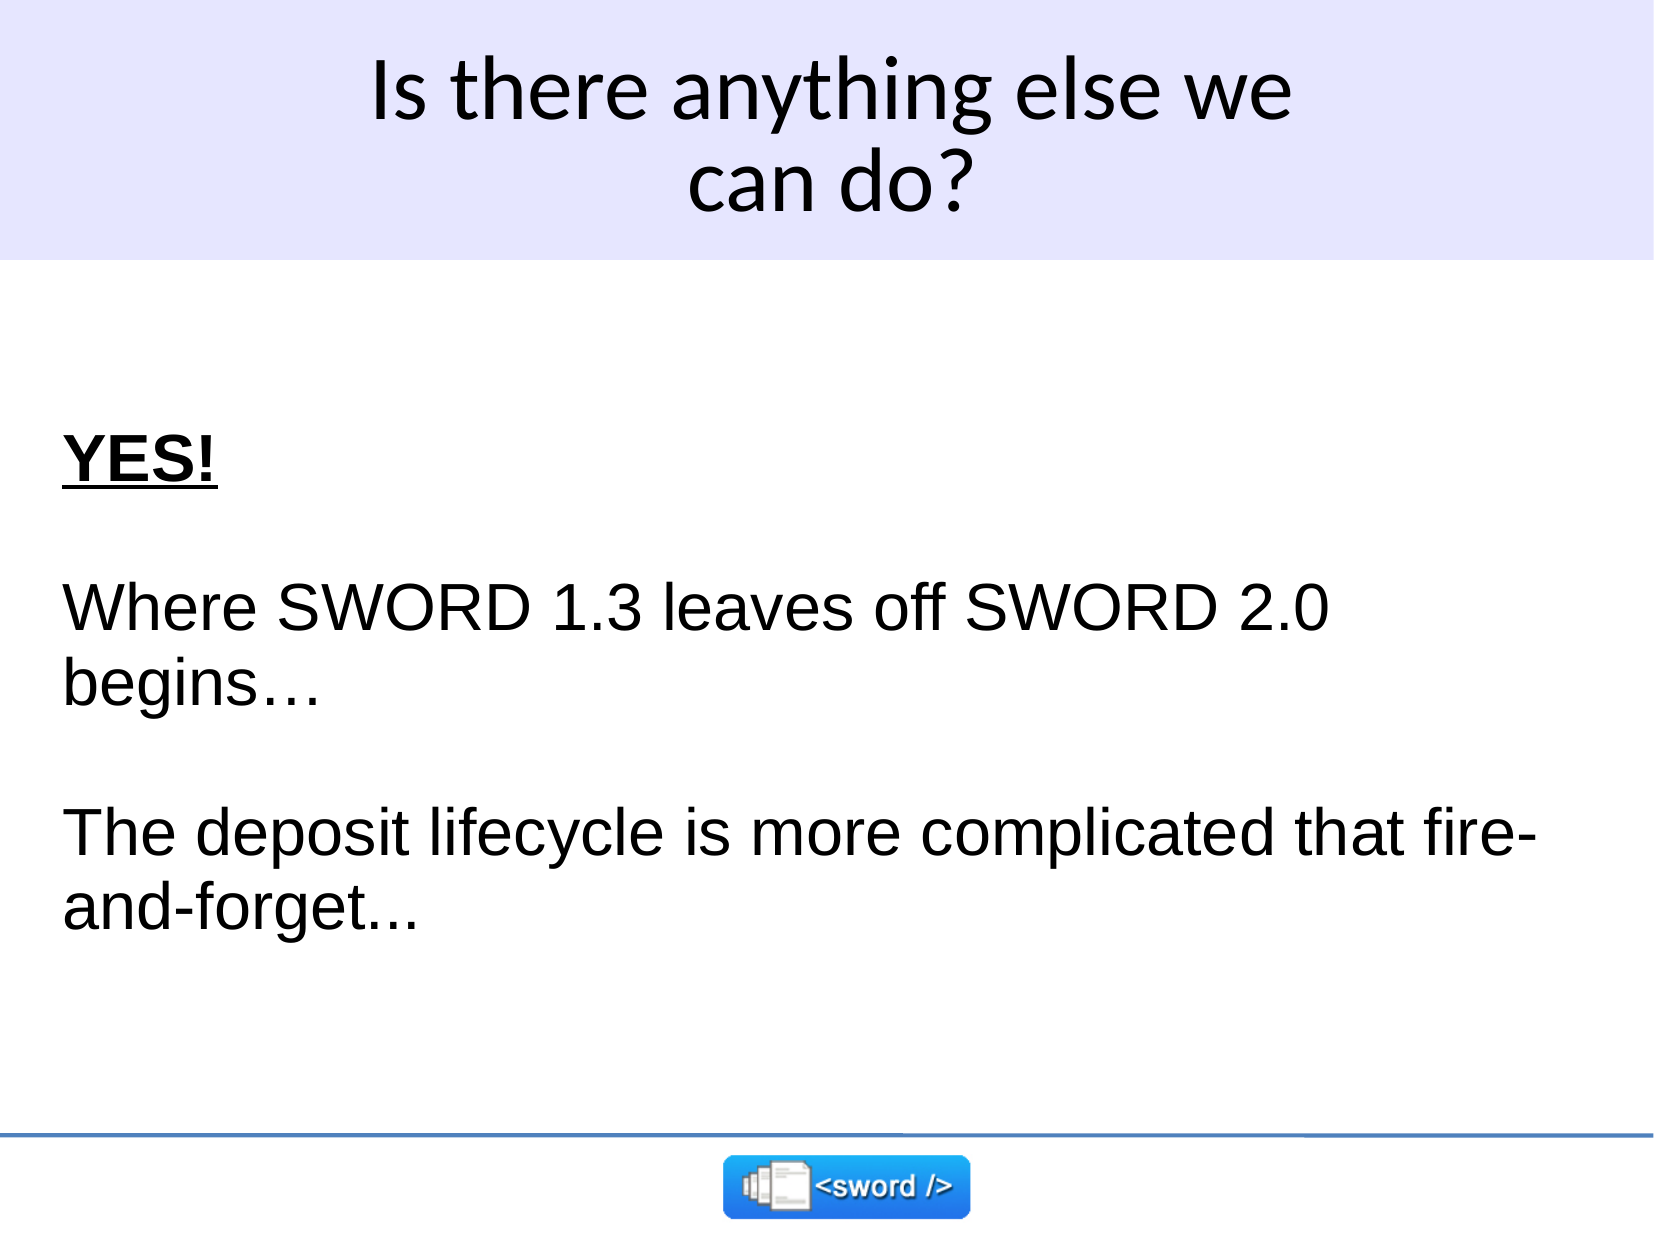

Is there anything else we can do?
YES!
Where SWORD 1.3 leaves off SWORD 2.0 begins…
The deposit lifecycle is more complicated that fire-and-forget...